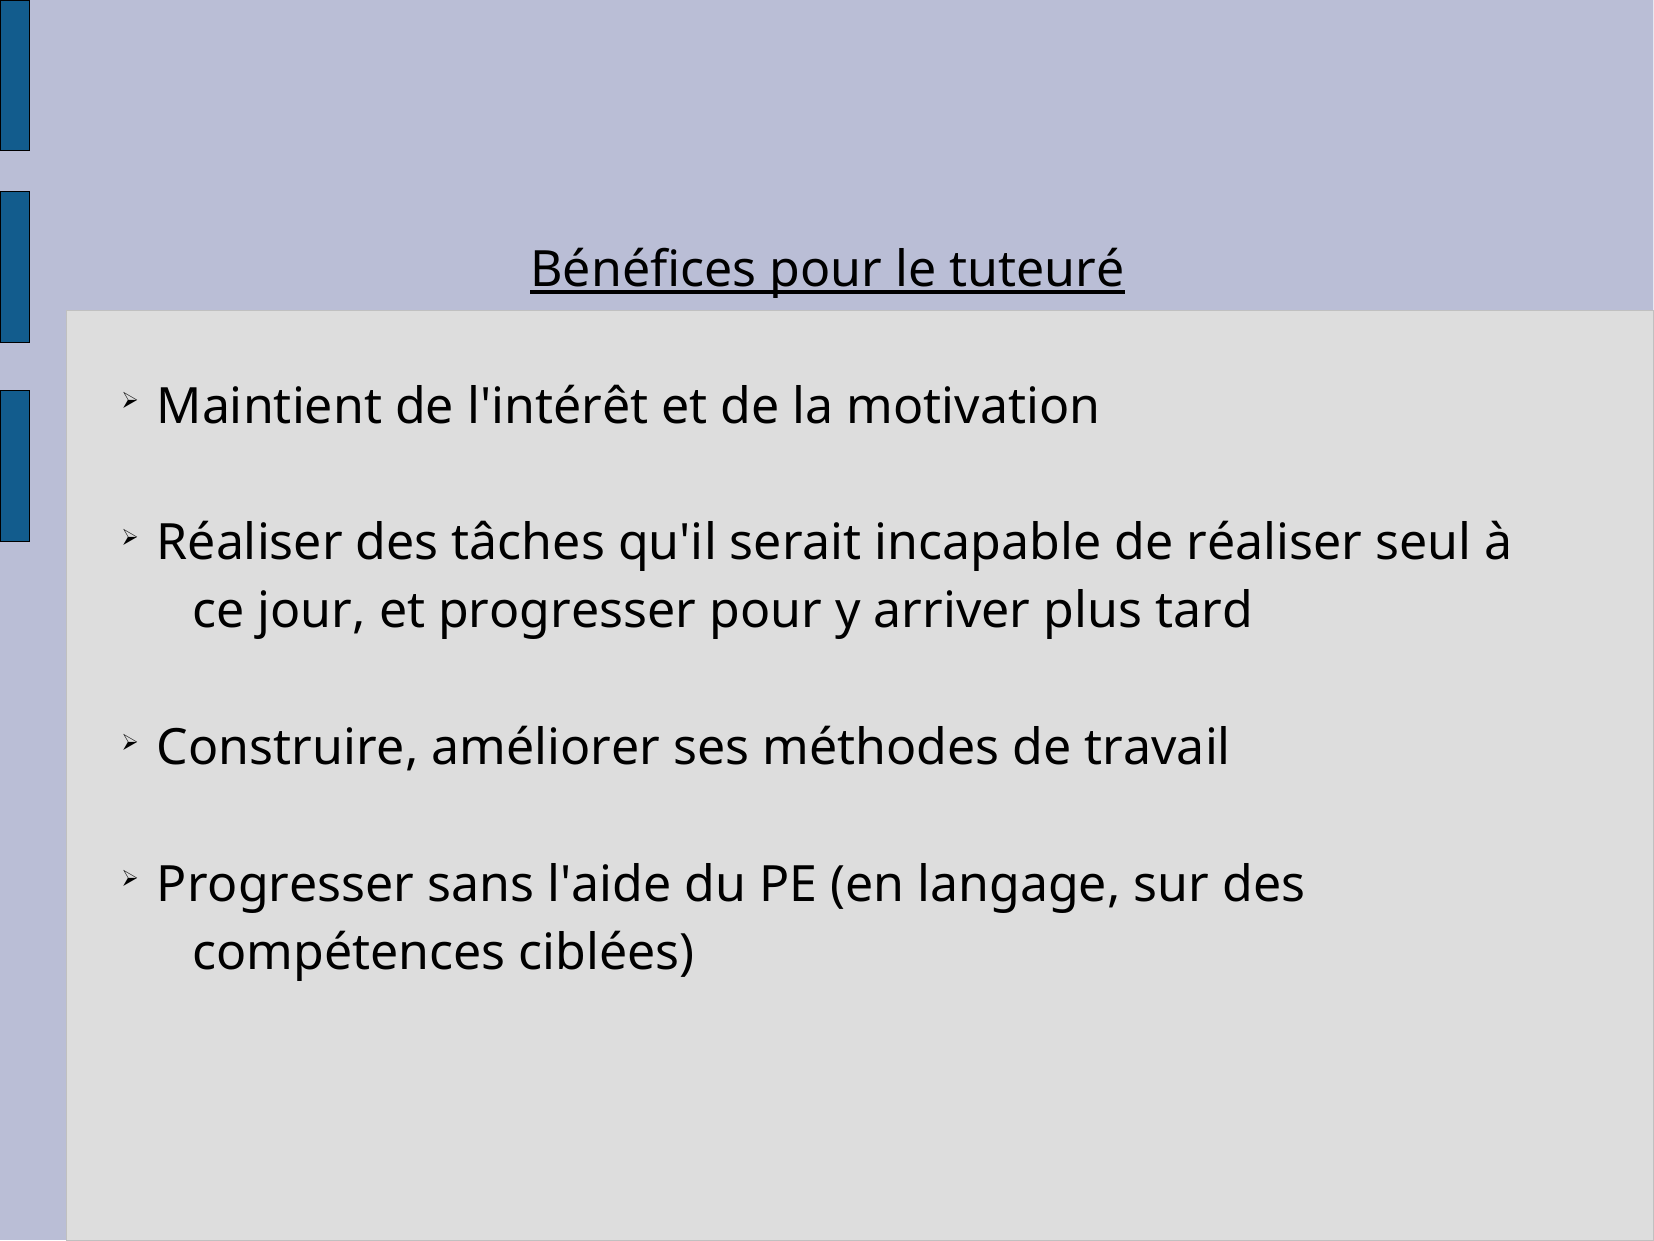

# Bénéfices pour le tuteuré
Maintient de l'intérêt et de la motivation
Réaliser des tâches qu'il serait incapable de réaliser seul à ce jour, et progresser pour y arriver plus tard
Construire, améliorer ses méthodes de travail
Progresser sans l'aide du PE (en langage, sur des compétences ciblées)